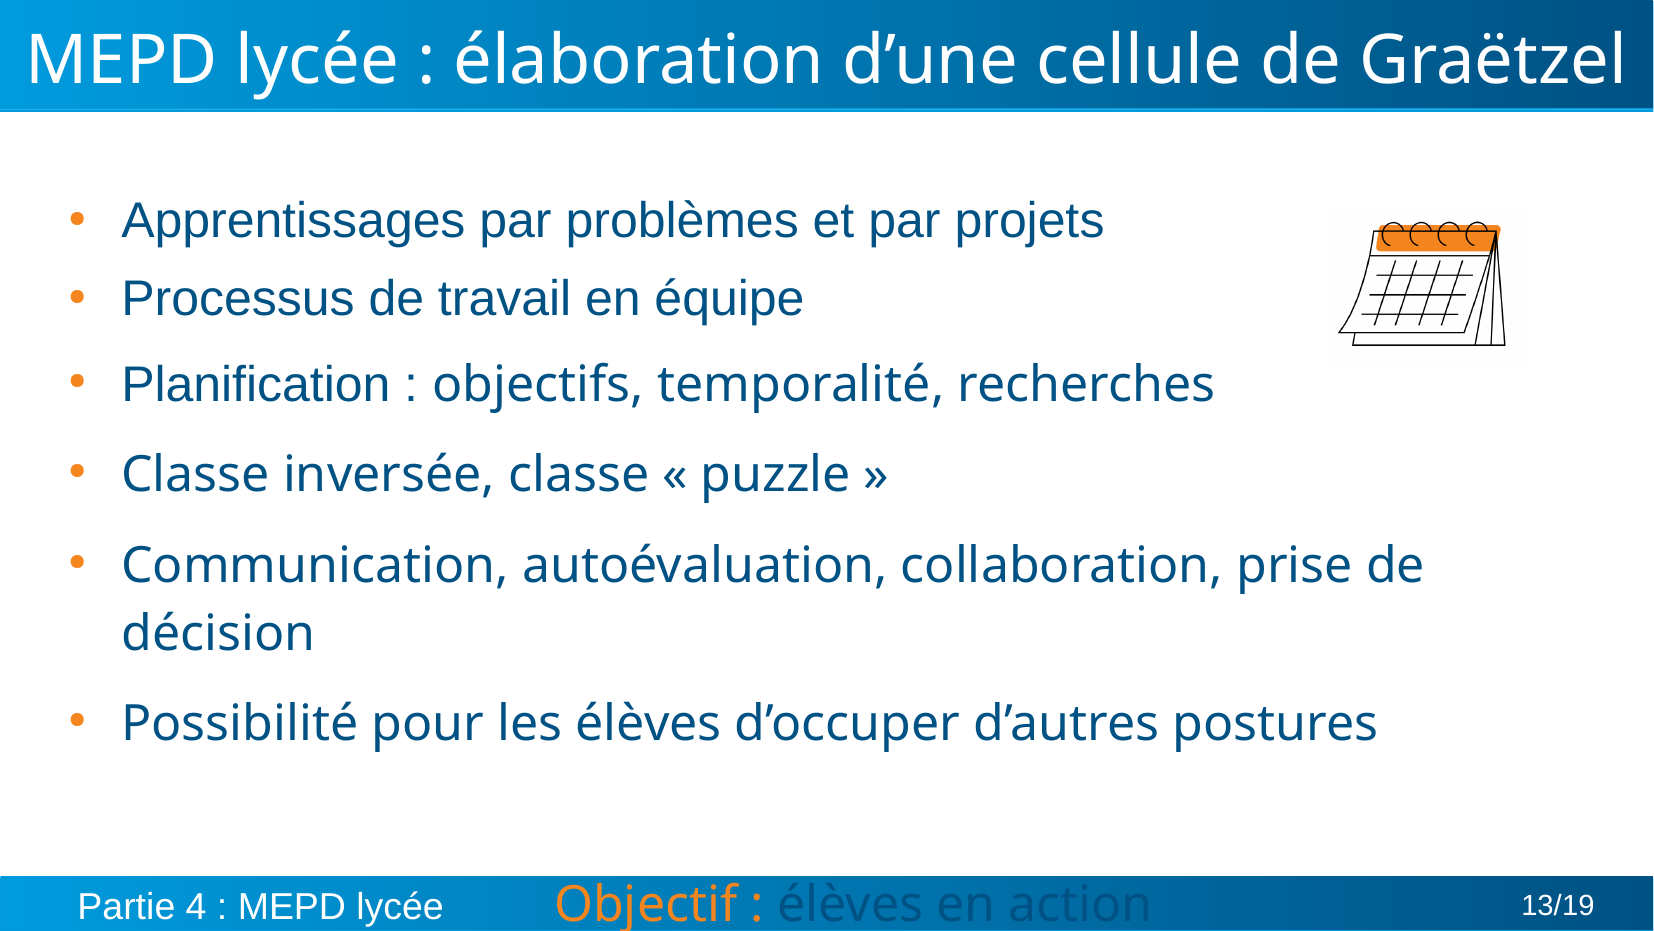

# MEPD lycée : élaboration d’une cellule de Graëtzel
Apprentissages par problèmes et par projets
Processus de travail en équipe
Planification : objectifs, temporalité, recherches
Classe inversée, classe « puzzle »
Communication, autoévaluation, collaboration, prise de décision
Possibilité pour les élèves d’occuper d’autres postures
Objectif : élèves en action
Partie 4 : MEPD lycée
13